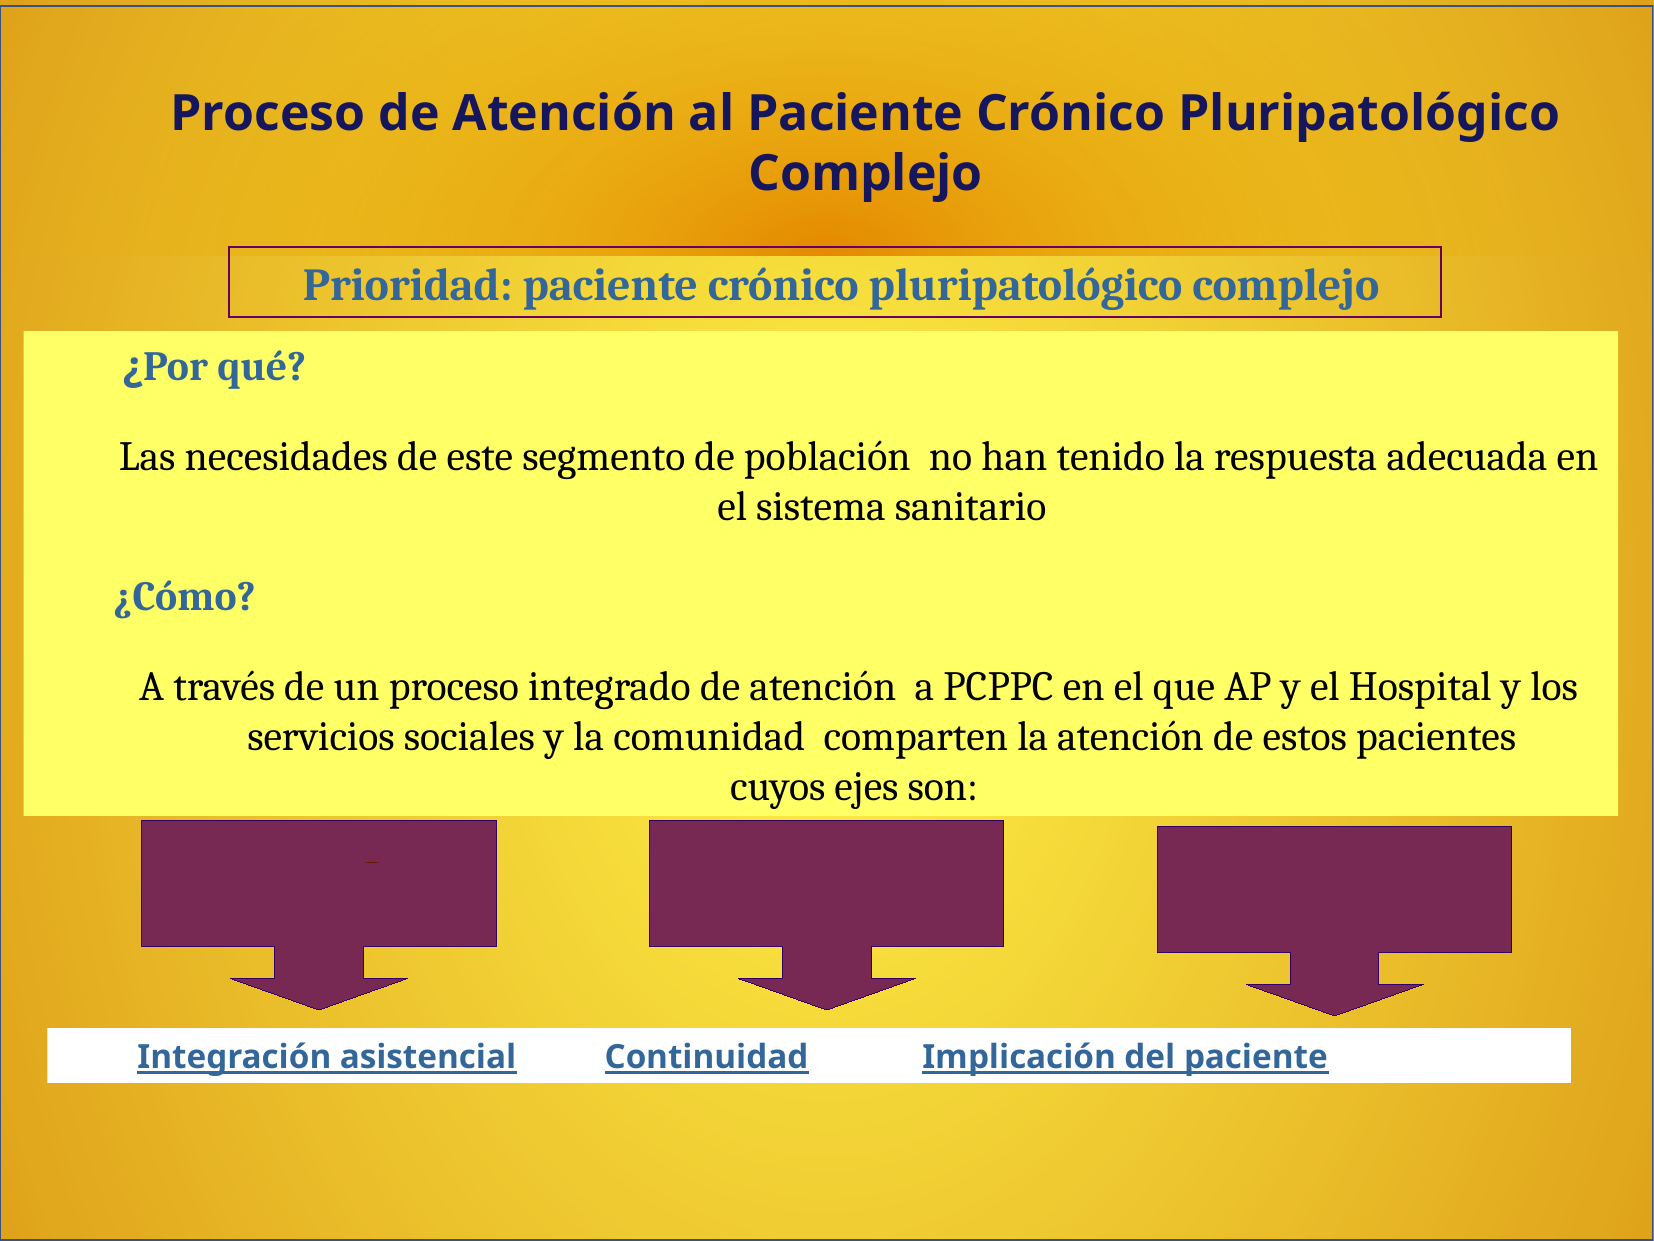

Proceso de Atención al Paciente Crónico Pluripatológico Complejo
 Prioridad: paciente crónico pluripatológico complejo
 ¿Por qué?
Las necesidades de este segmento de población no han tenido la respuesta adecuada en el sistema sanitario
¿Cómo?
A través de un proceso integrado de atención a PCPPC en el que AP y el Hospital y los servicios sociales y la comunidad comparten la atención de estos pacientes
cuyos ejes son:
Integración asistencial Continuidad Implicación del paciente